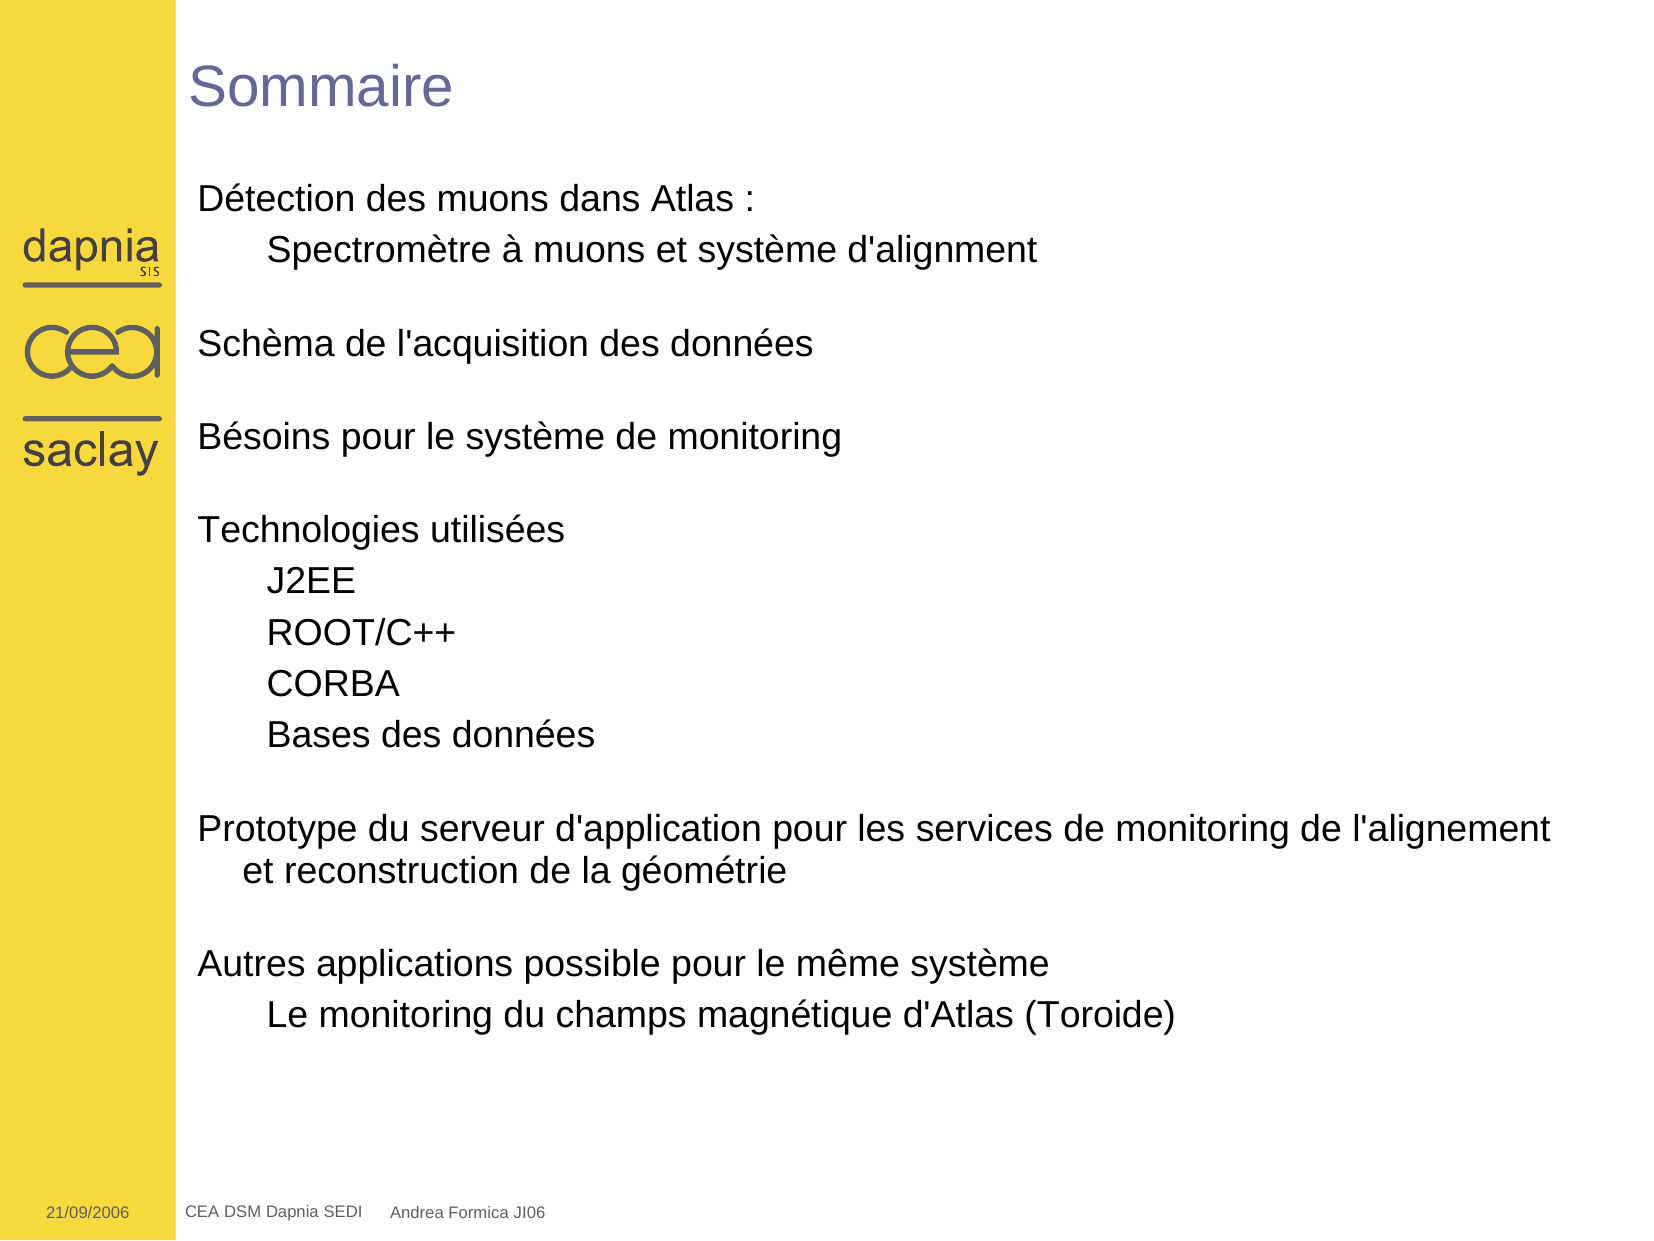

# Sommaire
Détection des muons dans Atlas :
Spectromètre à muons et système d'alignment
Schèma de l'acquisition des données
Bésoins pour le système de monitoring
Technologies utilisées
J2EE
ROOT/C++
CORBA
Bases des données
Prototype du serveur d'application pour les services de monitoring de l'alignement et reconstruction de la géométrie
Autres applications possible pour le même système
Le monitoring du champs magnétique d'Atlas (Toroide)
21/09/2006
Andrea Formica JI06